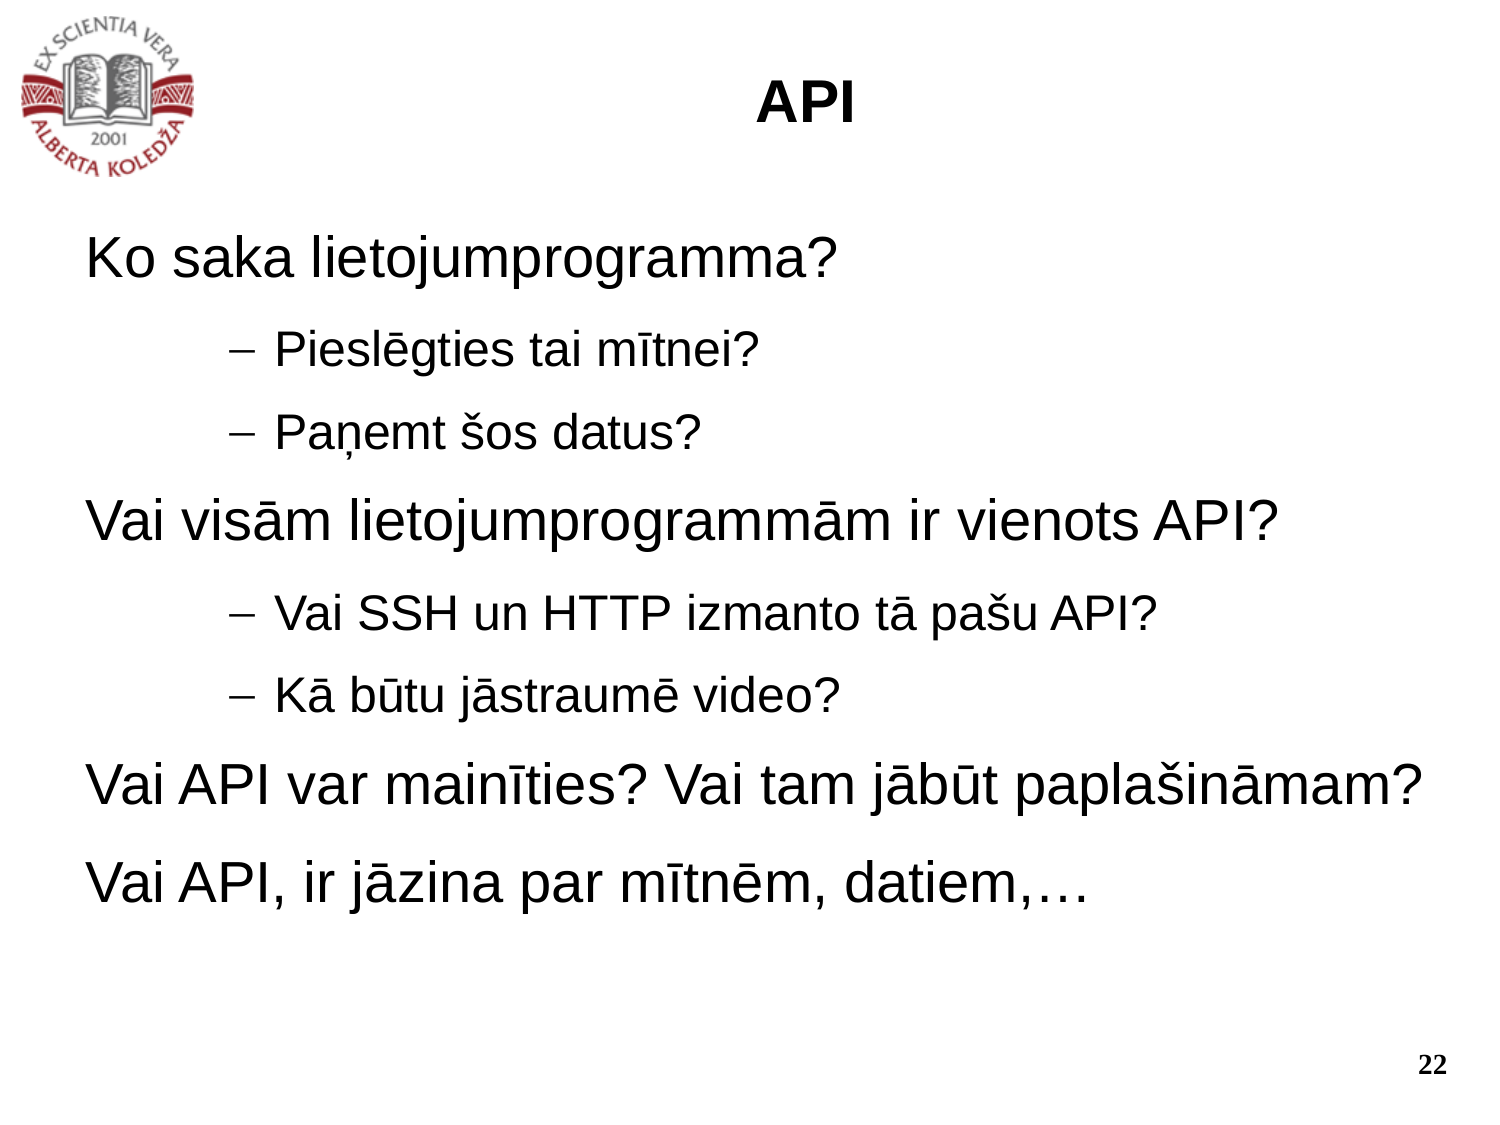

# API
Ko saka lietojumprogramma?
Pieslēgties tai mītnei?
Paņemt šos datus?
Vai visām lietojumprogrammām ir vienots API?
Vai SSH un HTTP izmanto tā pašu API?
Kā būtu jāstraumē video?
Vai API var mainīties? Vai tam jābūt paplašināmam?
Vai API, ir jāzina par mītnēm, datiem,…